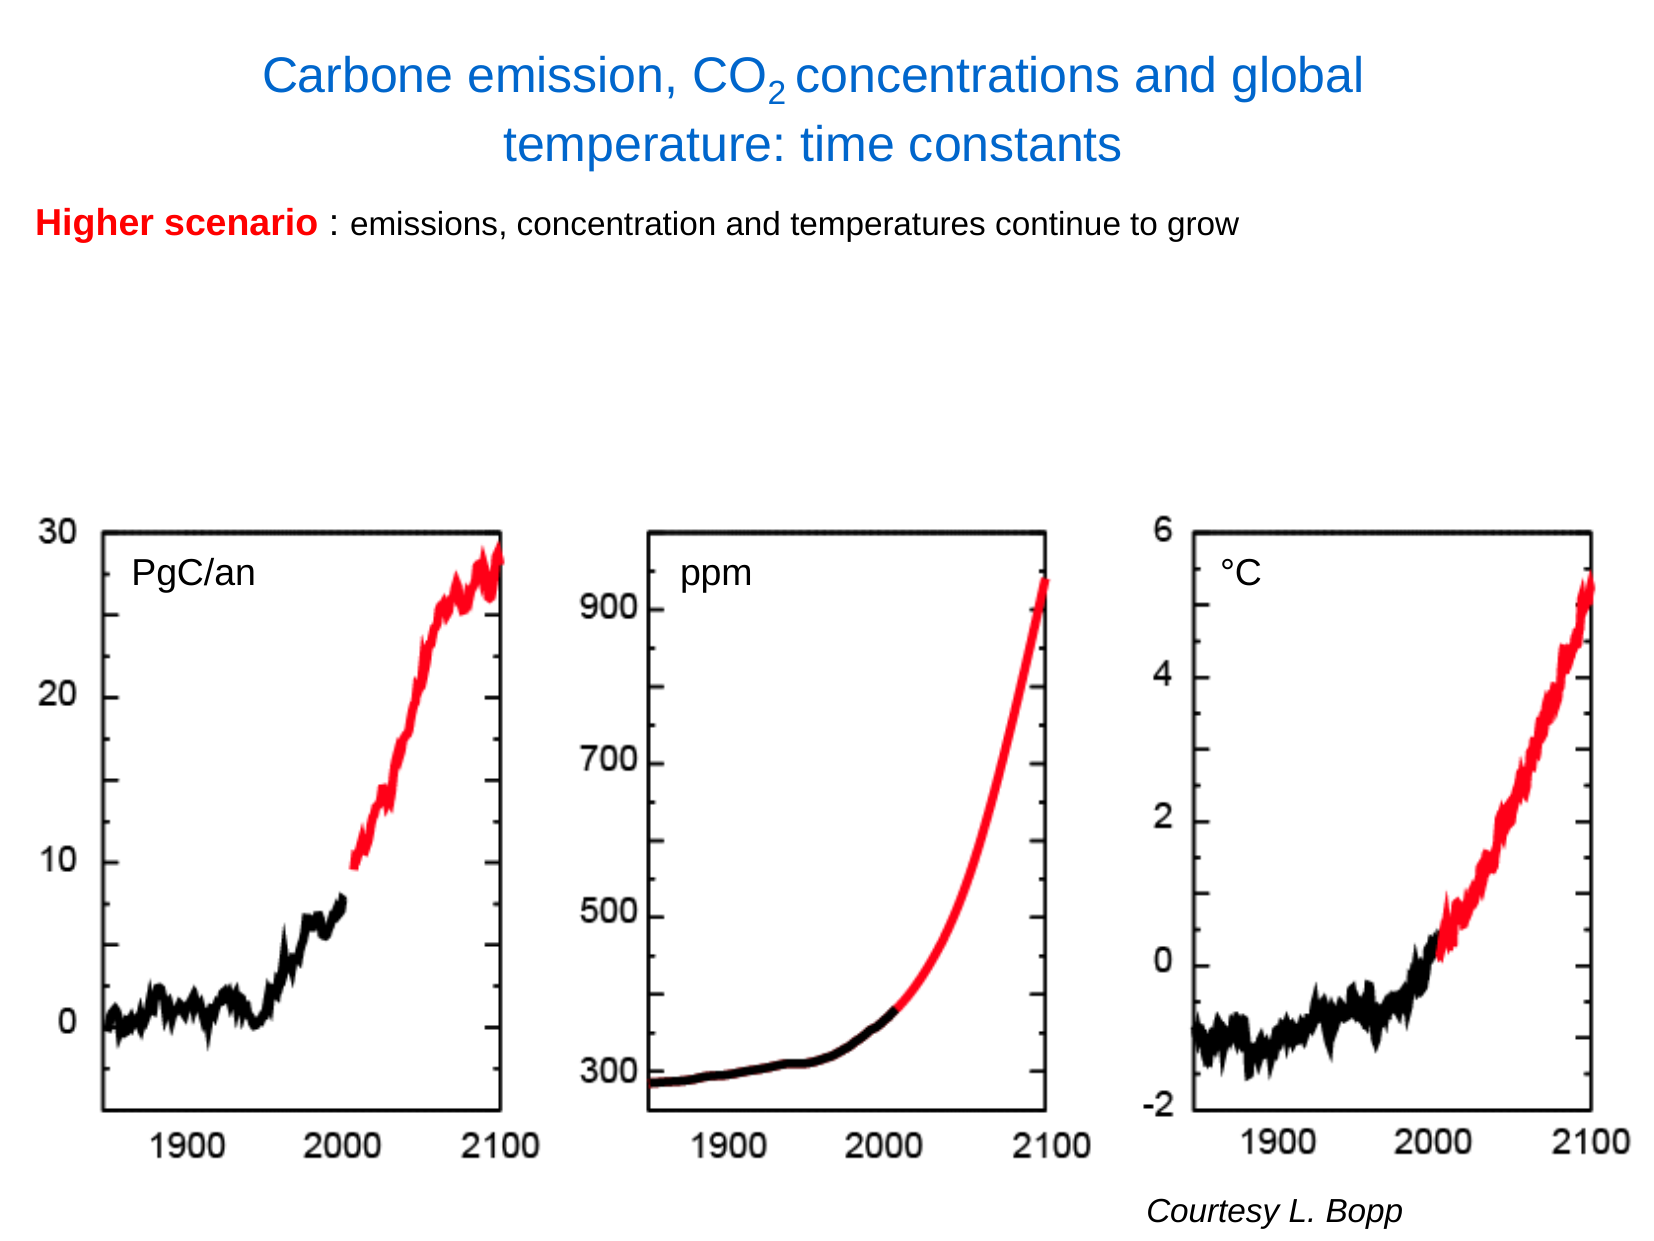

Carbone emission, CO2 concentrations and global temperature: time constants
Higher scenario : emissions, concentration and temperatures continue to grow
PgC/an
ppm
°C
Courtesy L. Bopp